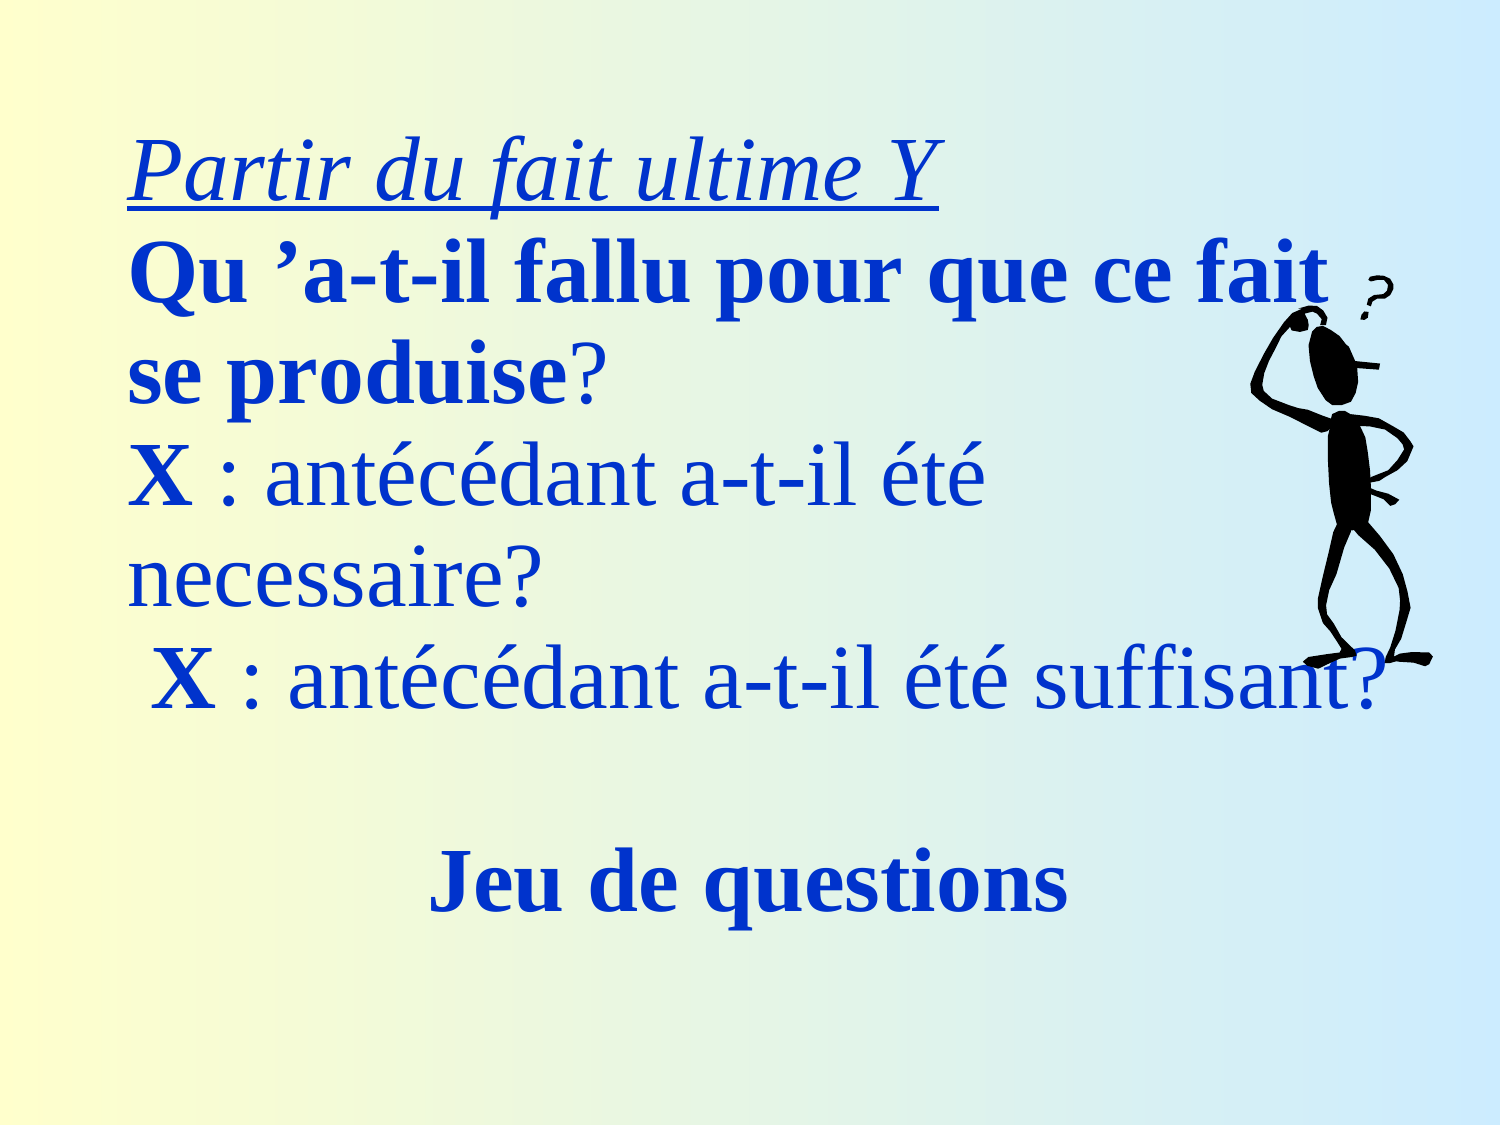

# Partir du fait ultime Y Qu ’a-t-il fallu pour que ce fait se produise? X : antécédant a-t-il été necessaire? X : antécédant a-t-il été suffisant? Jeu de questions